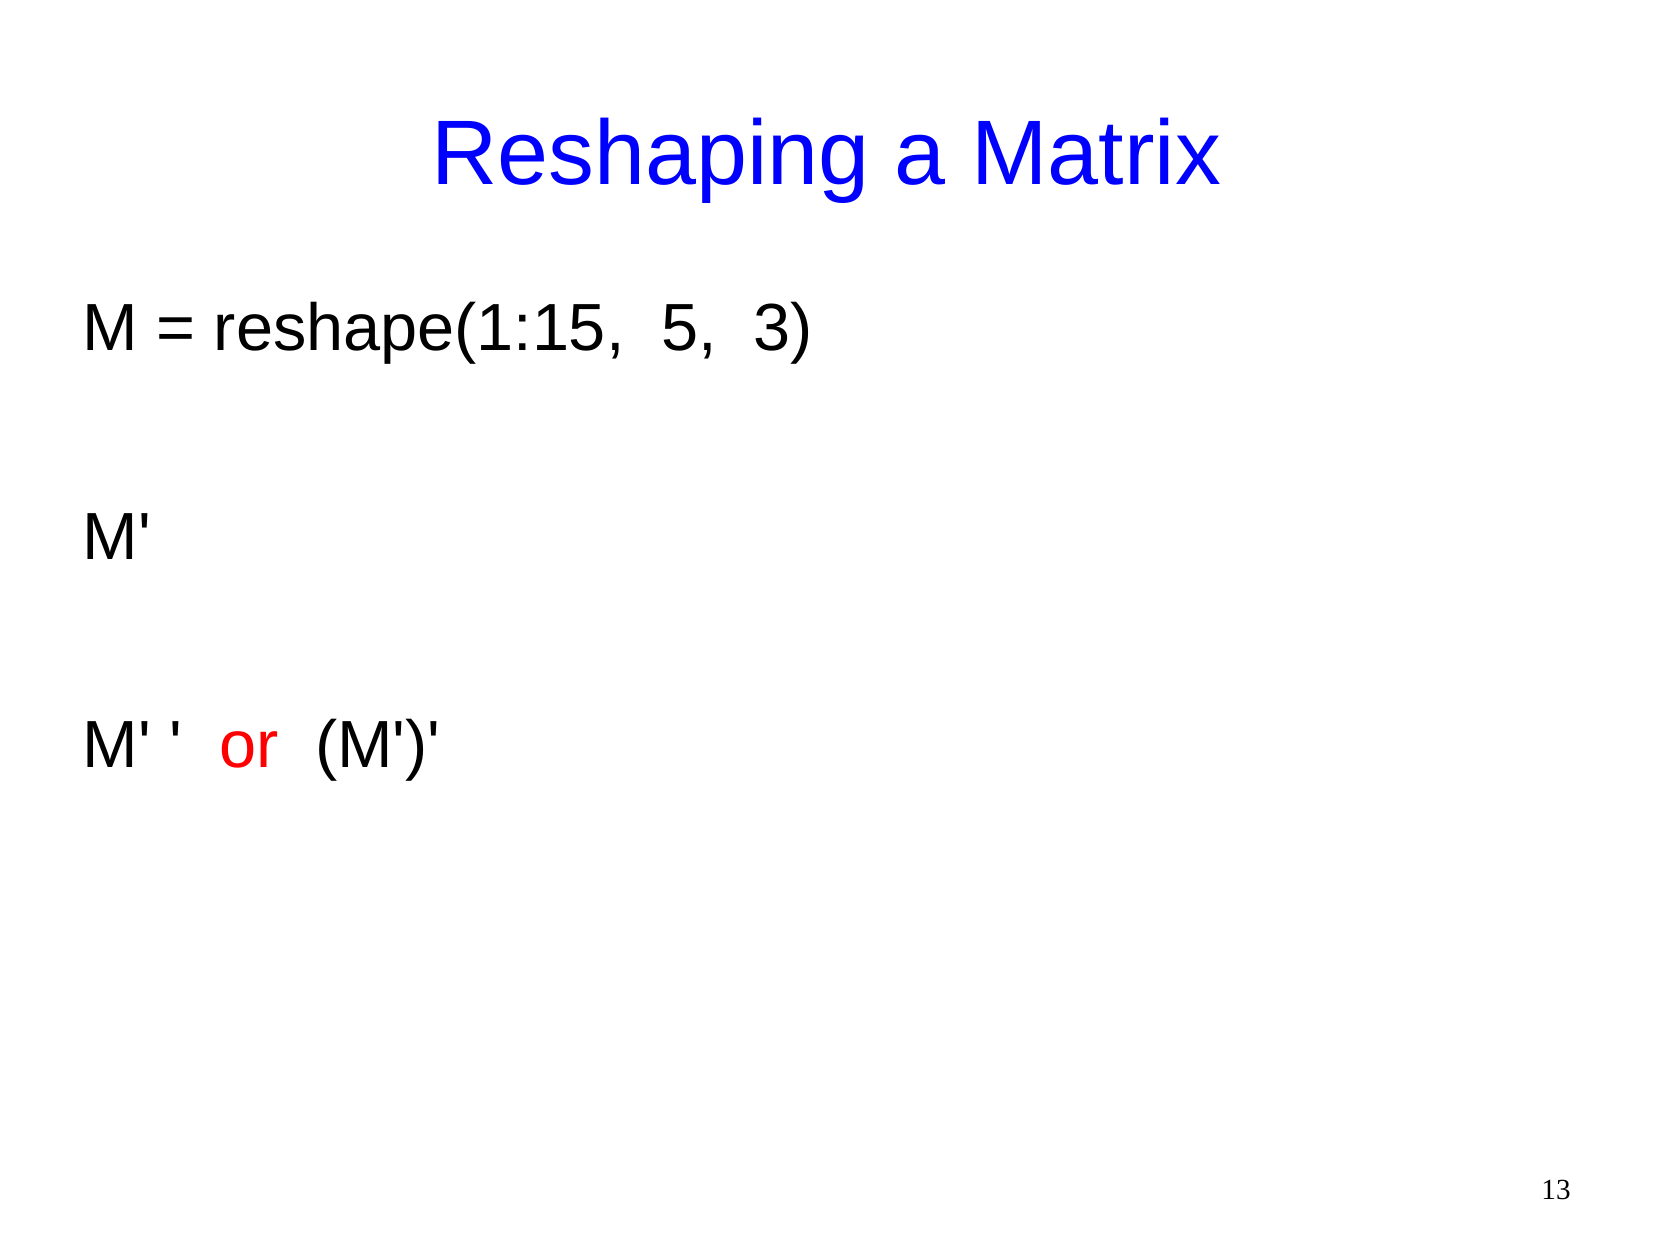

# Reshaping a Matrix
M = reshape(1:15, 5, 3)
M'
M' ' or (M')'
13